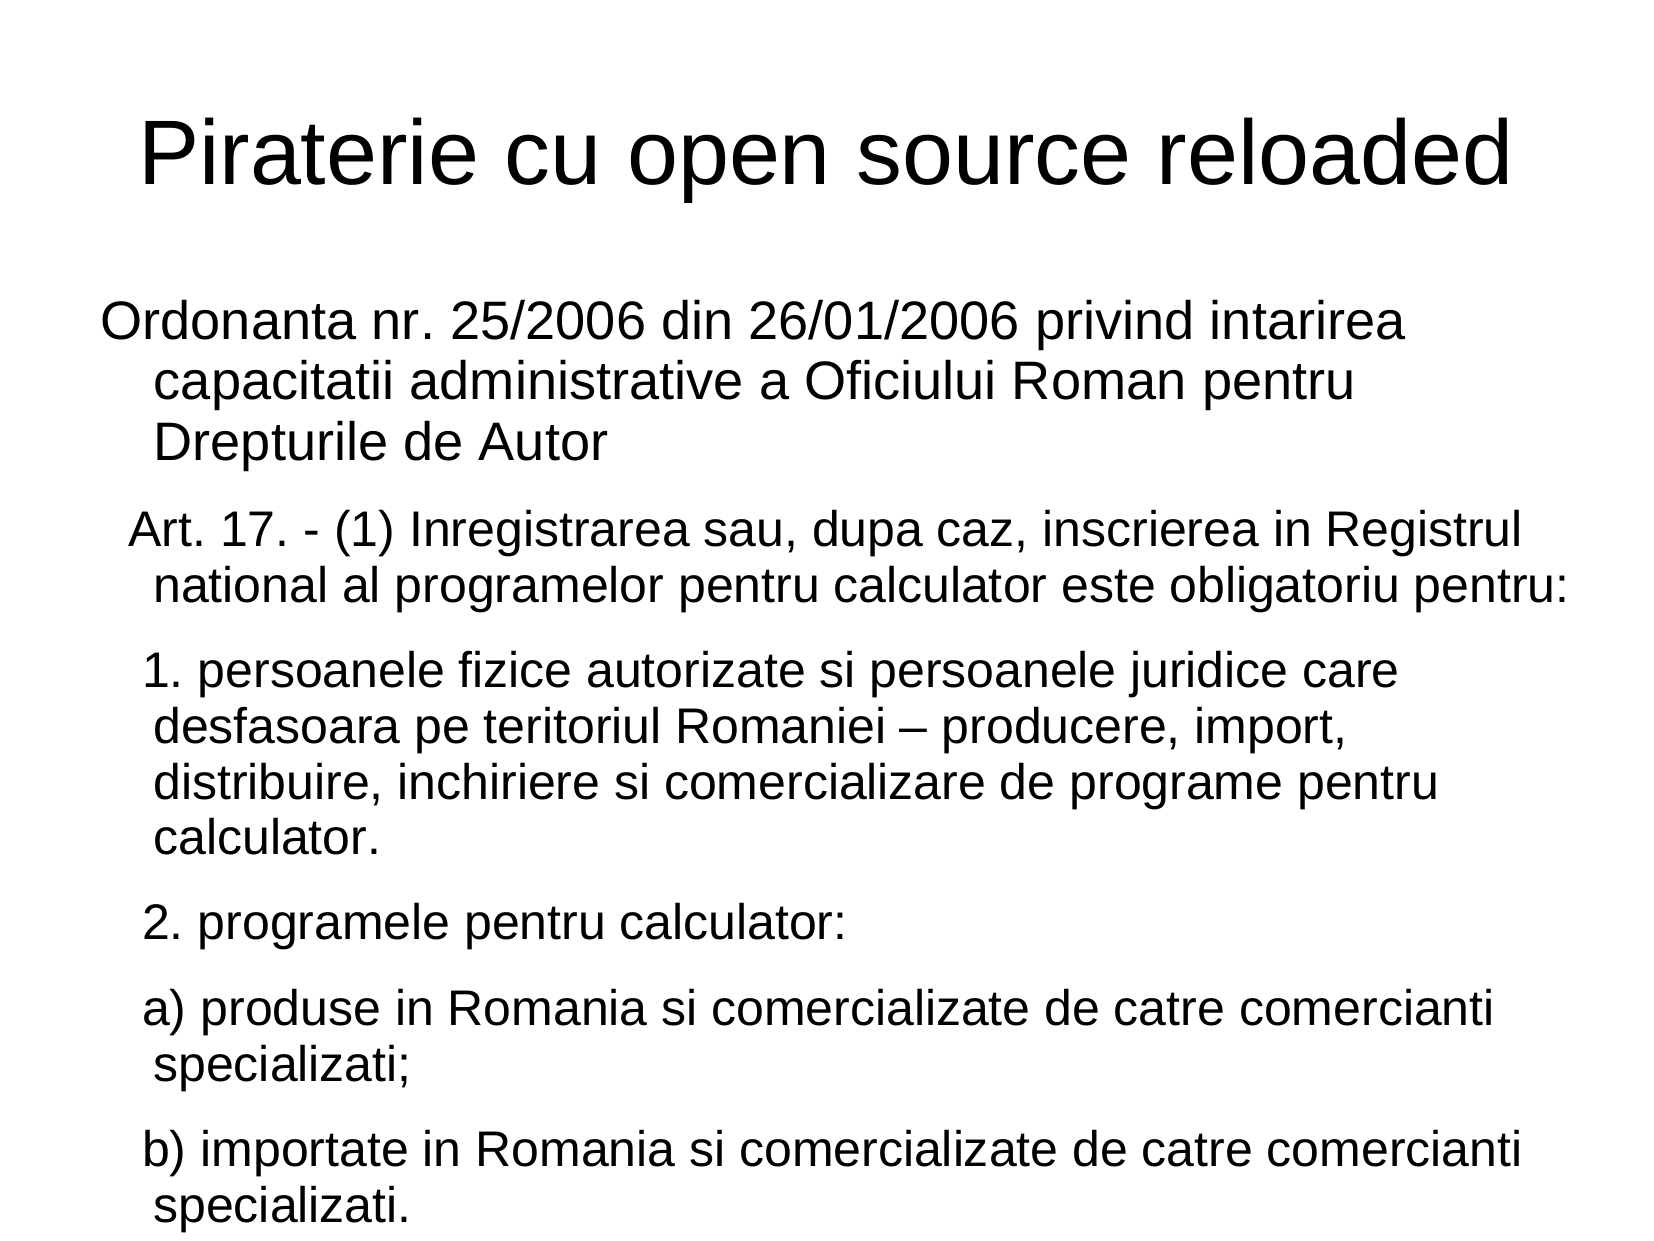

# Piraterie cu open source reloaded
Ordonanta nr. 25/2006 din 26/01/2006 privind intarirea capacitatii administrative a Oficiului Roman pentru Drepturile de Autor
 Art. 17. - (1) Inregistrarea sau, dupa caz, inscrierea in Registrul national al programelor pentru calculator este obligatoriu pentru:
 1. persoanele fizice autorizate si persoanele juridice care desfasoara pe teritoriul Romaniei – producere, import, distribuire, inchiriere si comercializare de programe pentru calculator.
 2. programele pentru calculator:
 a) produse in Romania si comercializate de catre comercianti specializati;
 b) importate in Romania si comercializate de catre comercianti specializati.